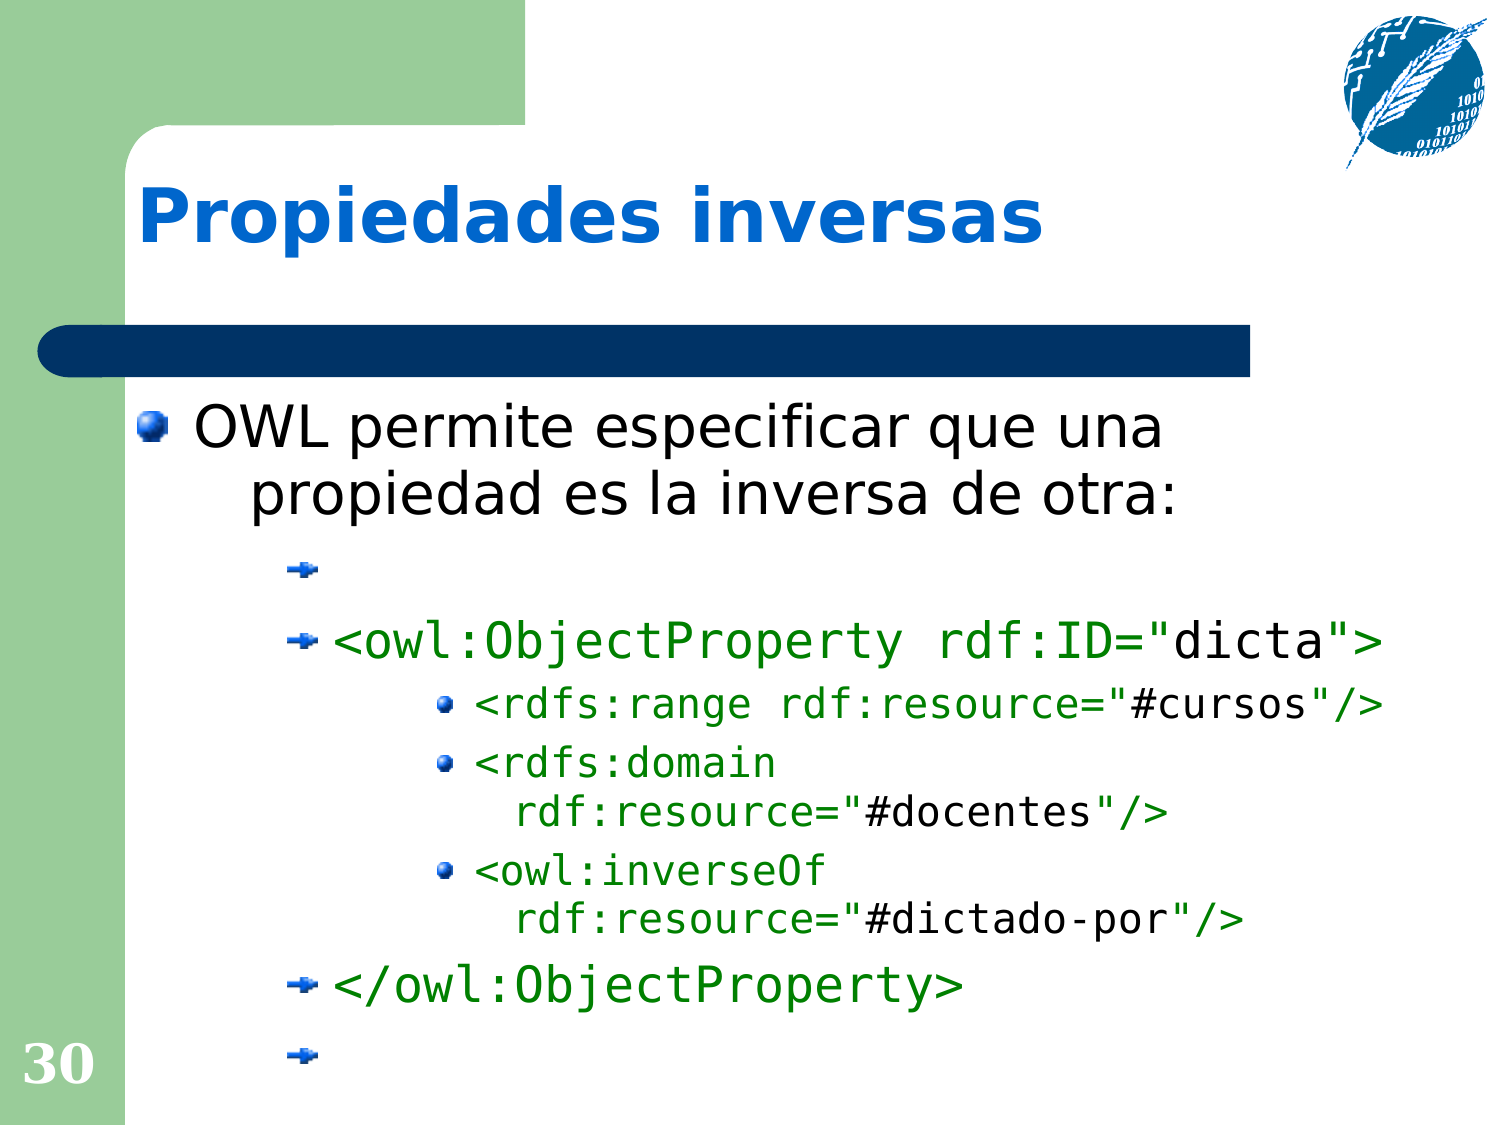

# Propiedades inversas
OWL permite especificar que una propiedad es la inversa de otra:
<owl:ObjectProperty rdf:ID="dicta">
<rdfs:range rdf:resource="#cursos"/>
<rdfs:domain rdf:resource="#docentes"/>
<owl:inverseOf rdf:resource="#dictado-por"/>
</owl:ObjectProperty>
30